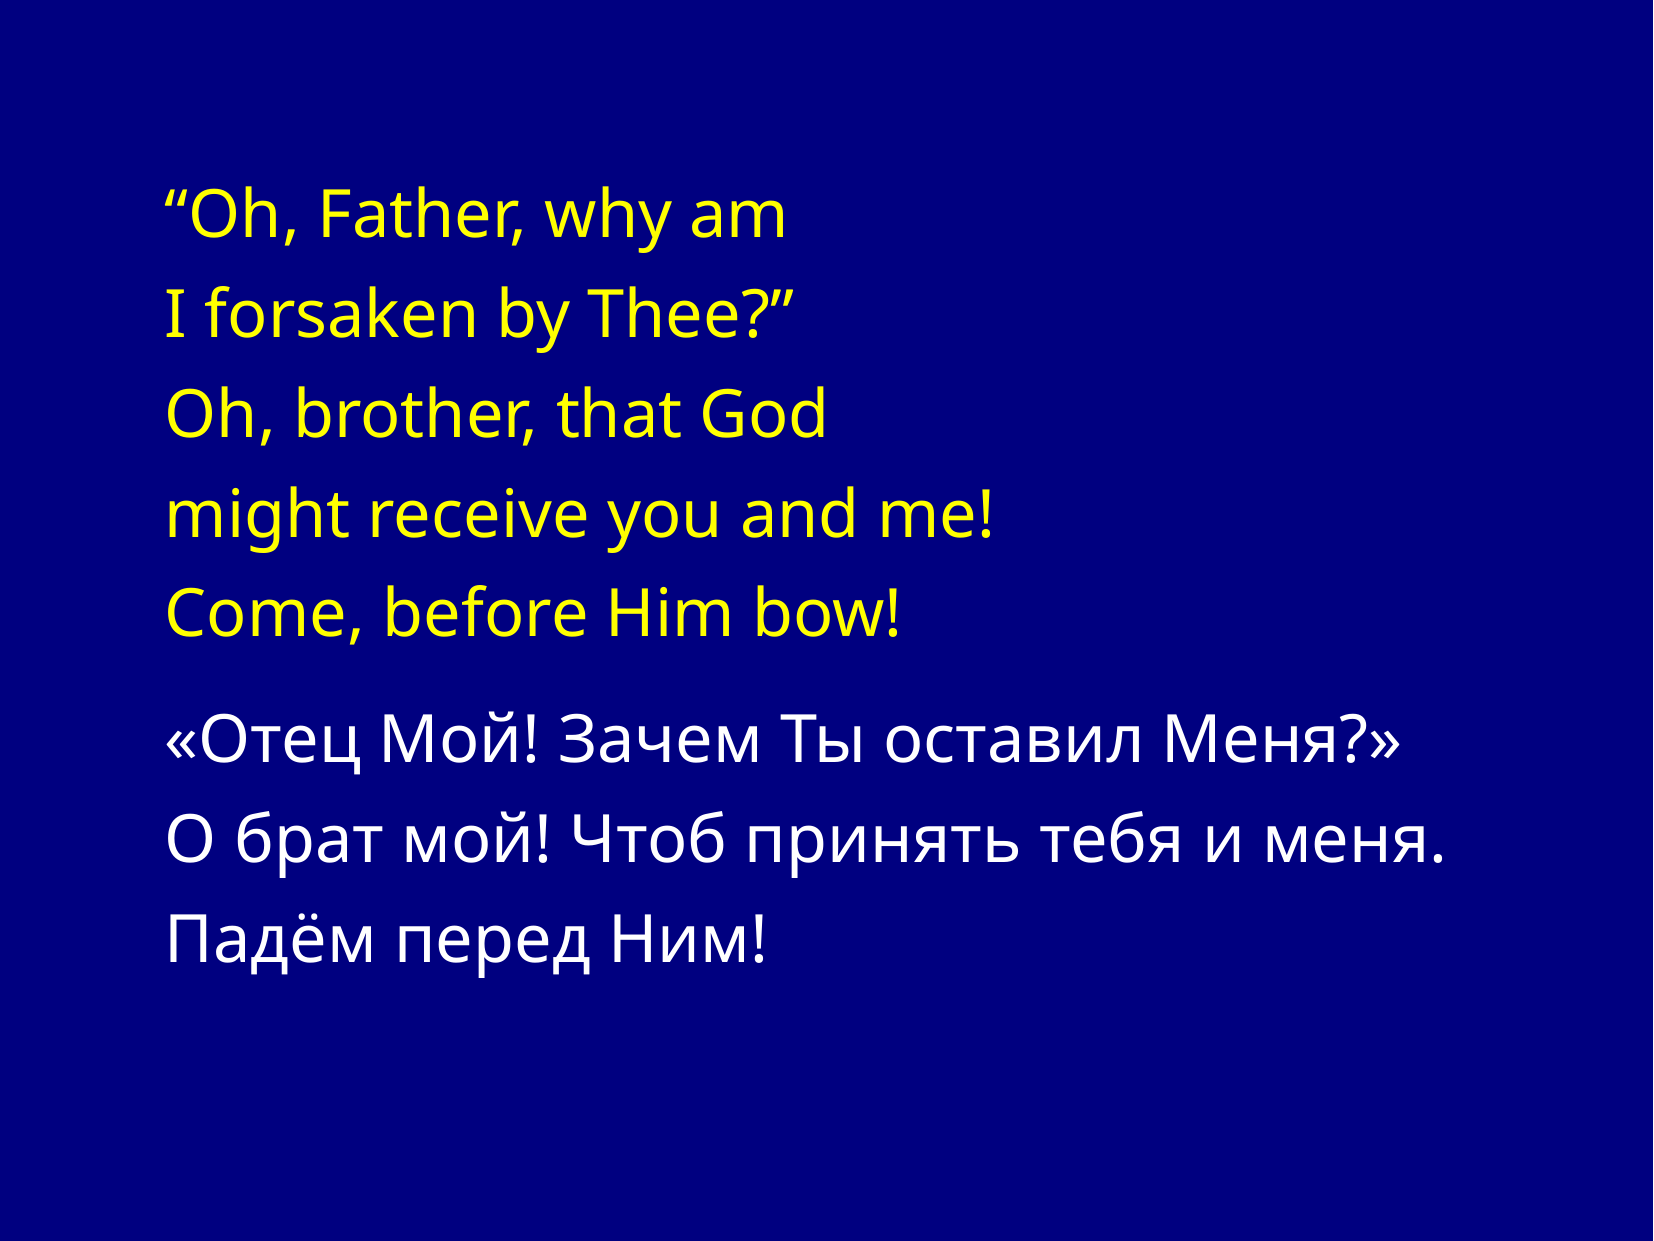

“Oh, Father, why am
	I forsaken by Thee?”
	Oh, brother, that God
	might receive you and me!
	Come, before Him bow!
	«Отец Мой! Зачем Ты оставил Меня?»
	О брат мой! Чтоб принять тебя и меня.
	Падём перед Ним!